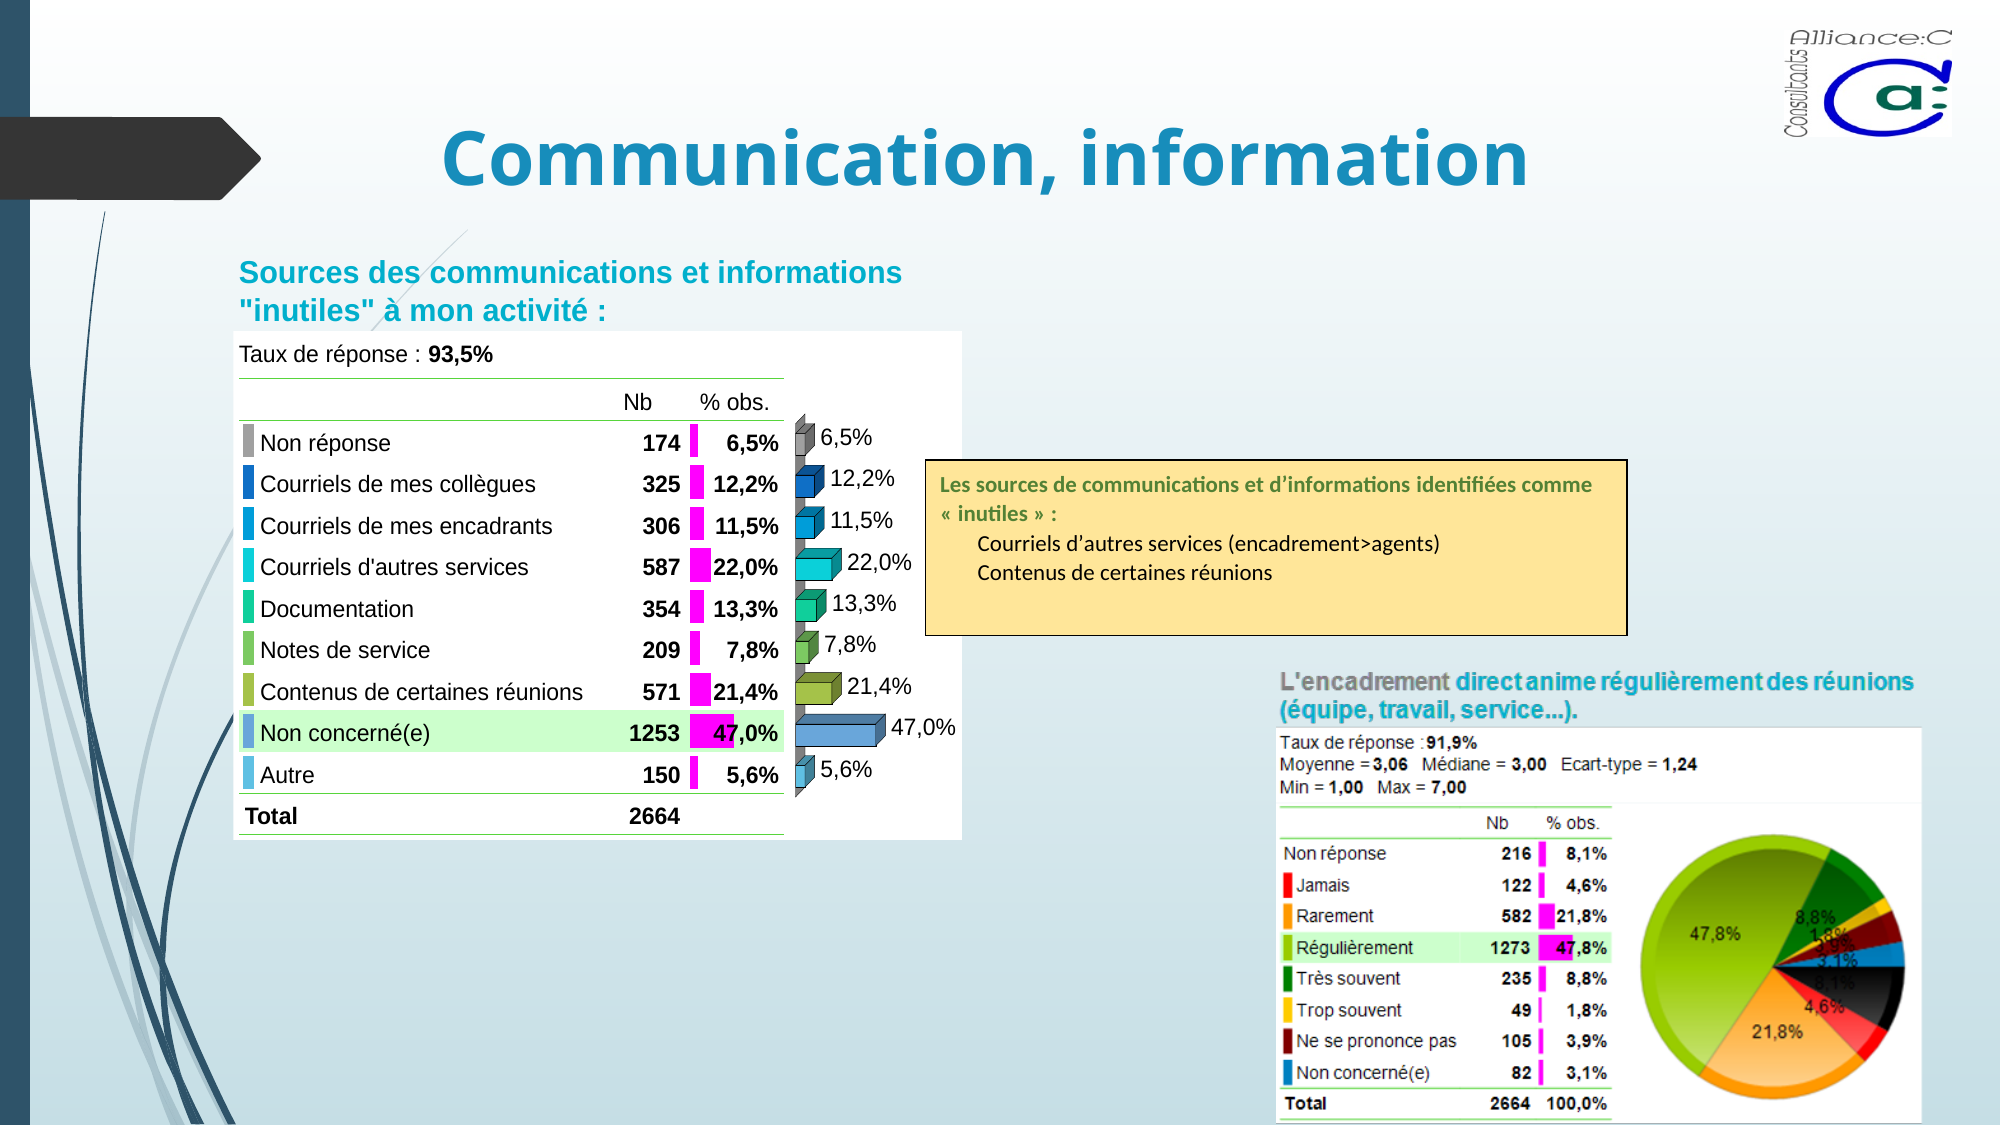

# Communication, information
Les sources de communications et d’informations identifiées comme « inutiles » :
Courriels d’autres services (encadrement>agents)
Contenus de certaines réunions